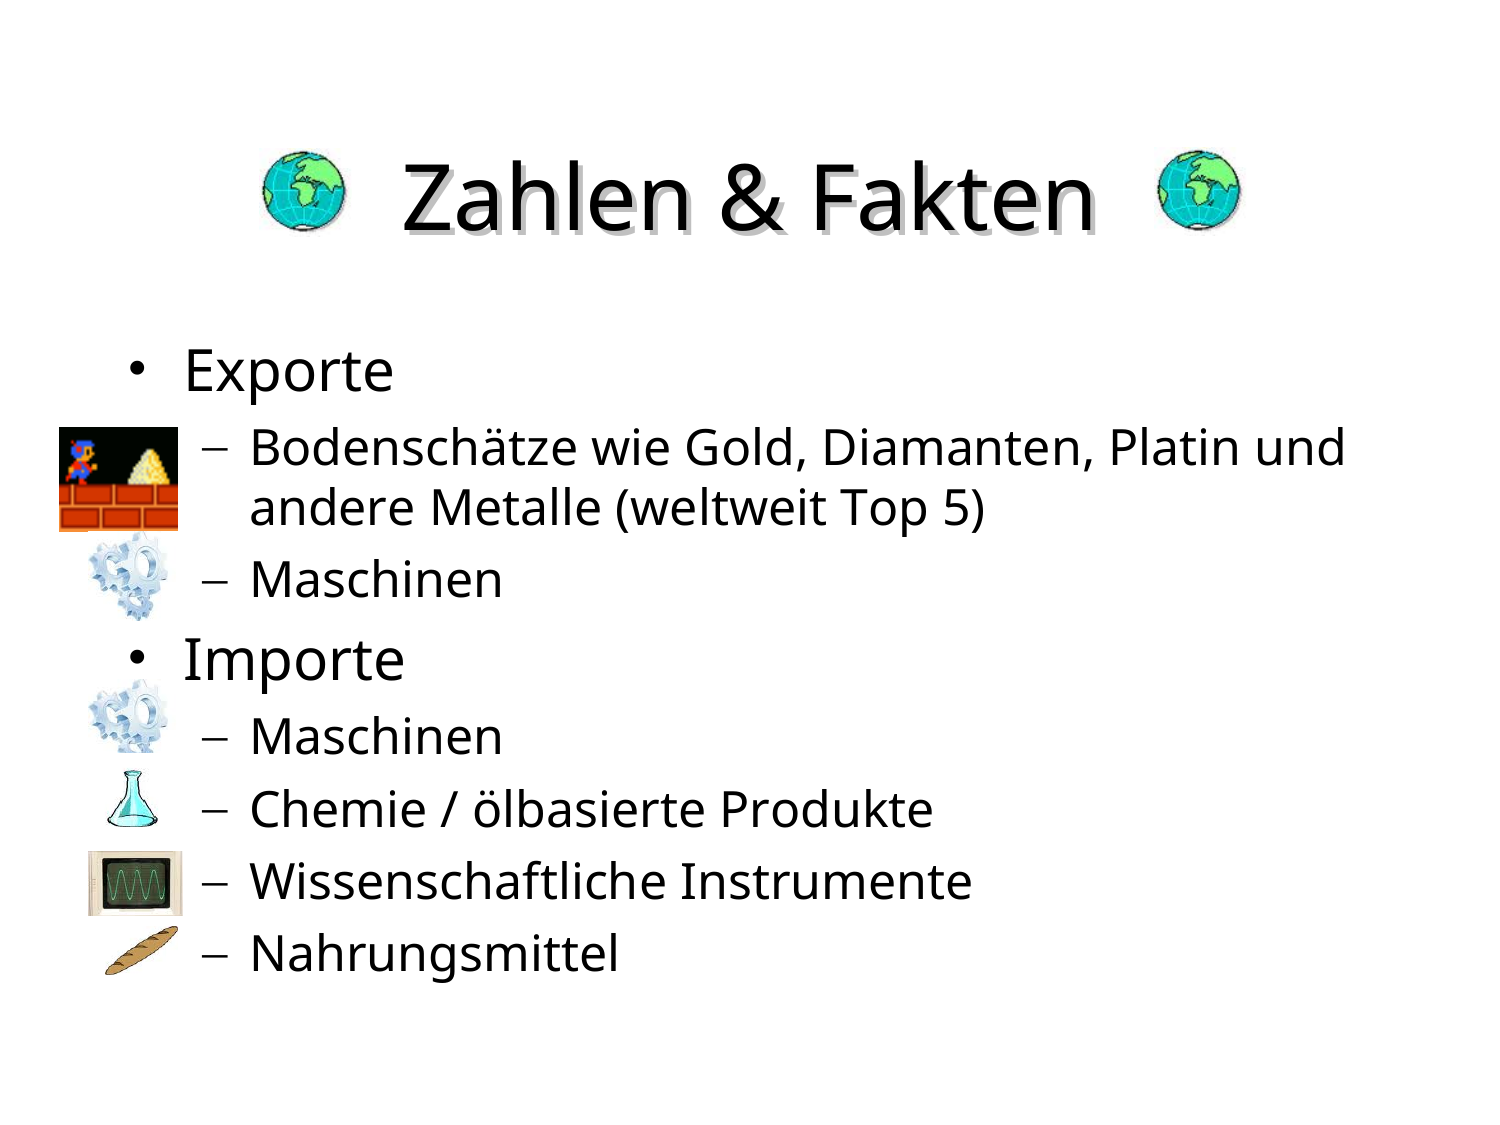

# Zahlen & Fakten
Exporte
Bodenschätze wie Gold, Diamanten, Platin und andere Metalle (weltweit Top 5)
Maschinen
Importe
Maschinen
Chemie / ölbasierte Produkte
Wissenschaftliche Instrumente
Nahrungsmittel